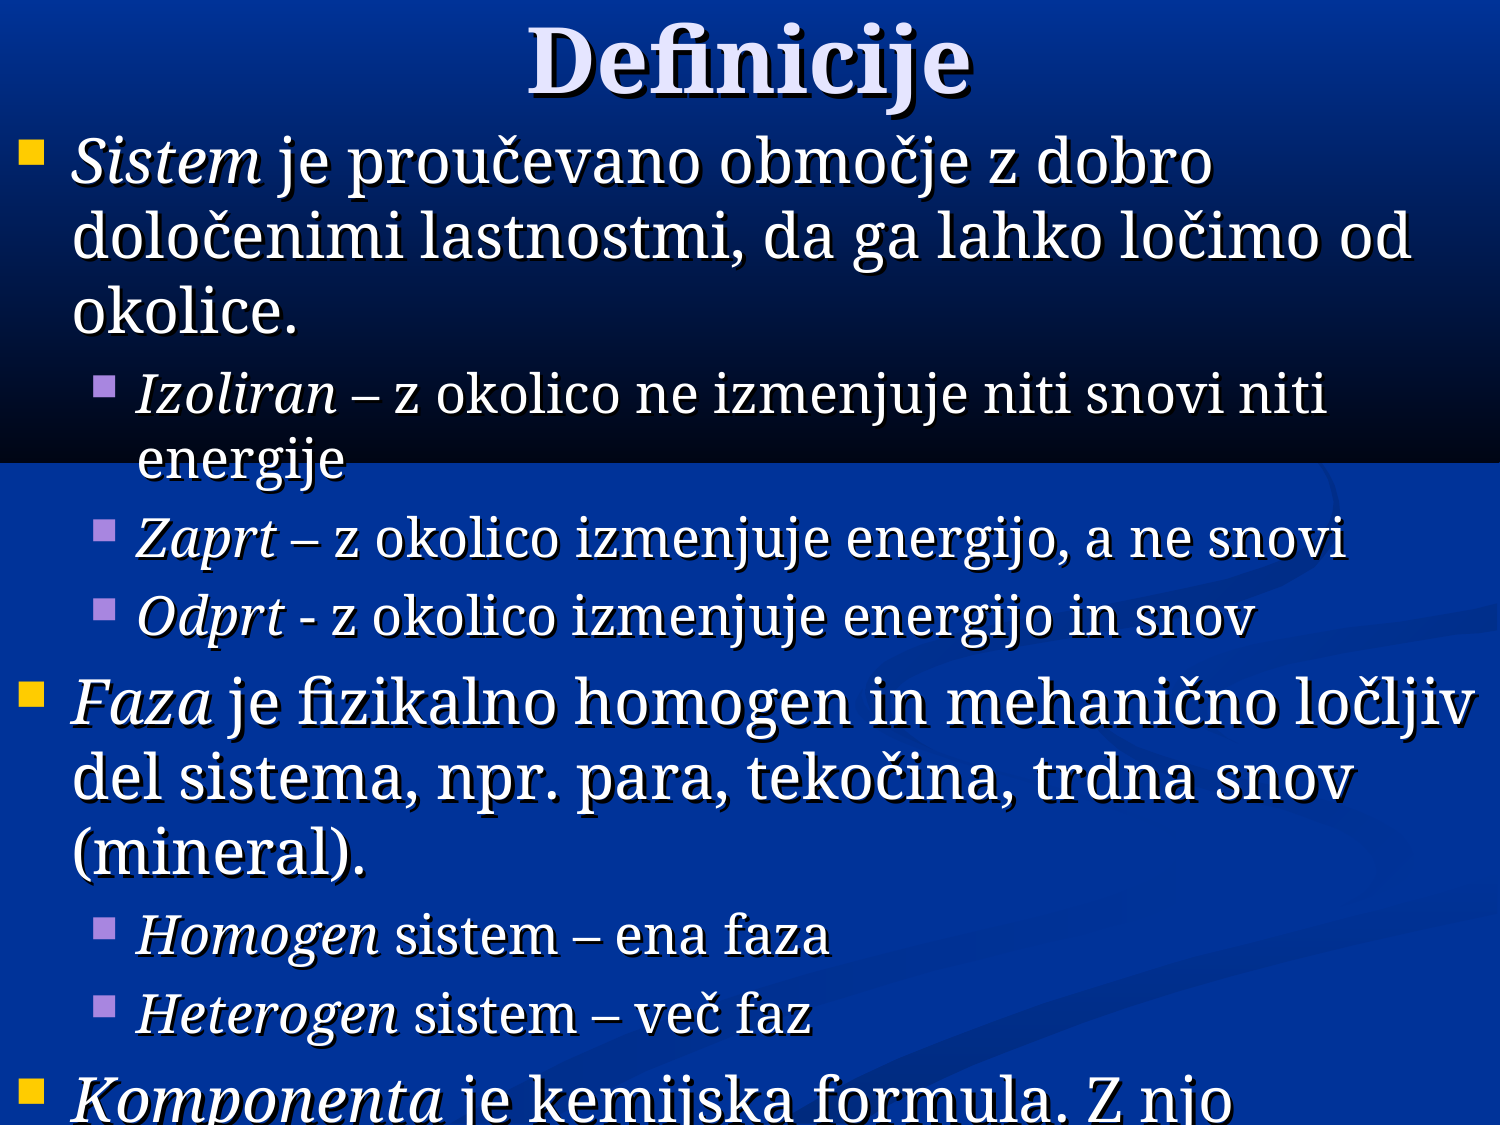

# Definicije
Sistem je proučevano območje z dobro določenimi lastnostmi, da ga lahko ločimo od okolice.
Izoliran – z okolico ne izmenjuje niti snovi niti energije
Zaprt – z okolico izmenjuje energijo, a ne snovi
Odprt - z okolico izmenjuje energijo in snov
Faza je fizikalno homogen in mehanično ločljiv del sistema, npr. para, tekočina, trdna snov (mineral).
Homogen sistem – ena faza
Heterogen sistem – več faz
Komponenta je kemijska formula. Z njo izražamo spremembo sestave sistema ( H2O, SiO2, Fe).
Ne zamenjuj faze (voda, kremen) s komponento (H2O, SiO2).